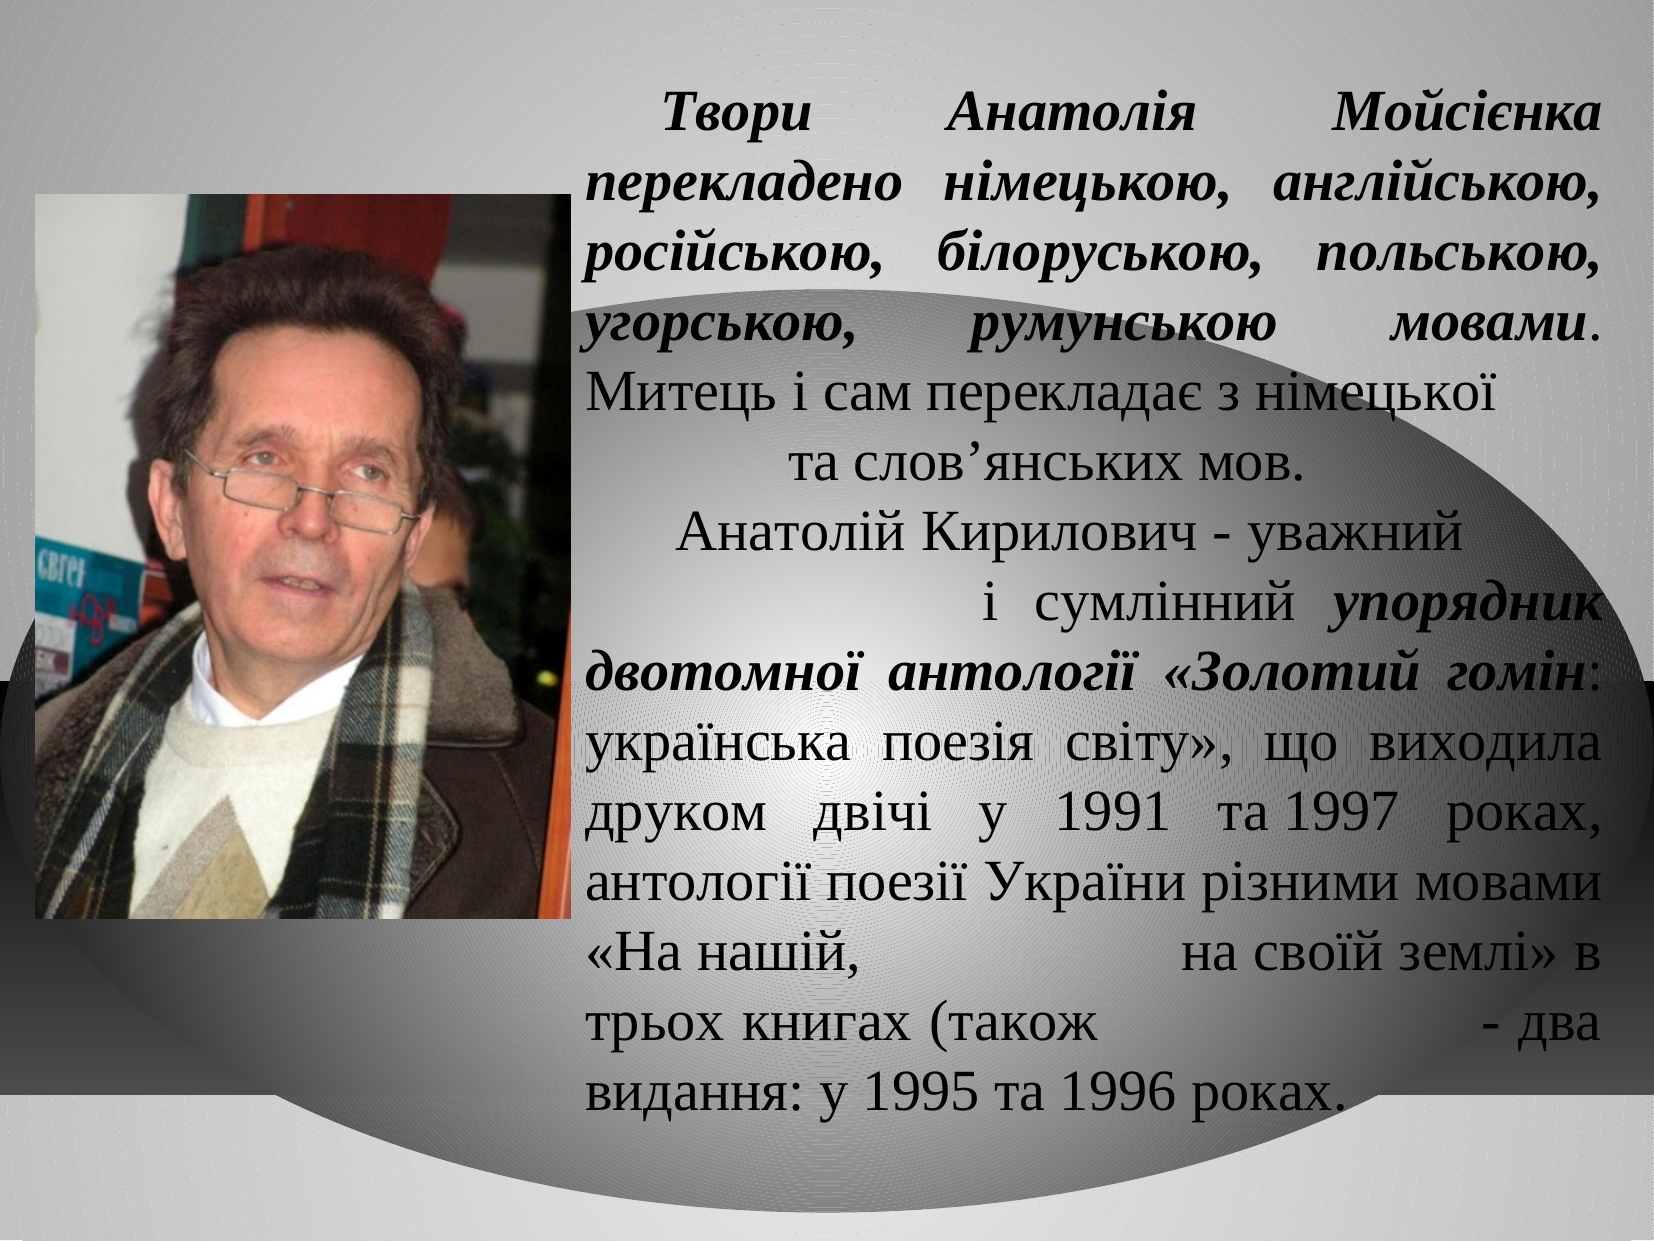

Твори Анатолія Мойсієнка перекладено німецькою, англійською, російською, білоруською, польською, угорською, румунською мовами. Митець і сам перекладає з німецької та слов’янських мов.
	 Анатолій Кирилович - уважний і сумлінний упорядник двотомної антології «Золотий гомін: українська поезія світу», що виходила друком двічі у 1991 та 1997 роках, антології поезії України різними мовами «На нашій, на своїй землі» в трьох книгах (також - два видання: у 1995 та 1996 роках.